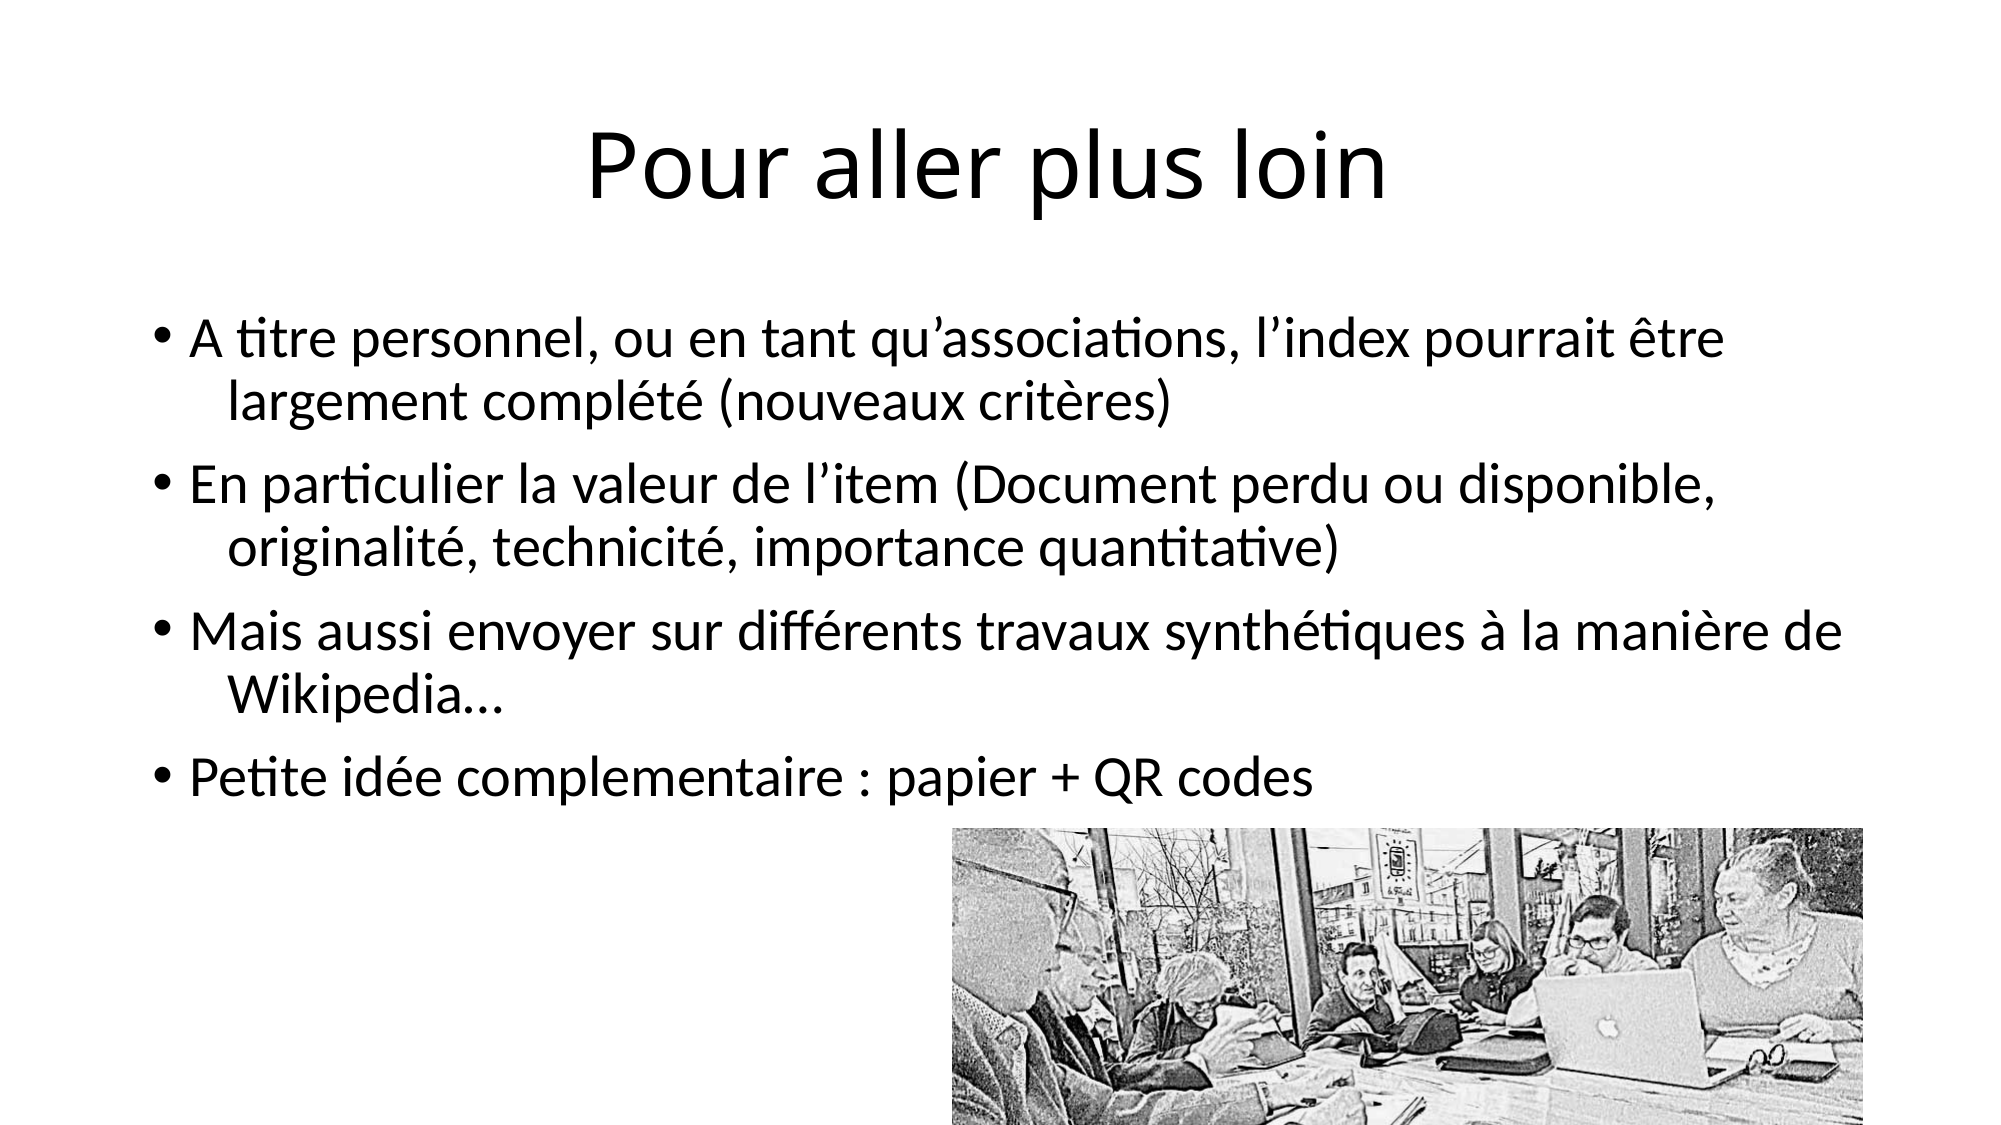

# Pour aller plus loin
A titre personnel, ou en tant qu’associations, l’index pourrait être largement complété (nouveaux critères)
En particulier la valeur de l’item (Document perdu ou disponible, originalité, technicité, importance quantitative)
Mais aussi envoyer sur différents travaux synthétiques à la manière de Wikipedia…
Petite idée complementaire : papier + QR codes